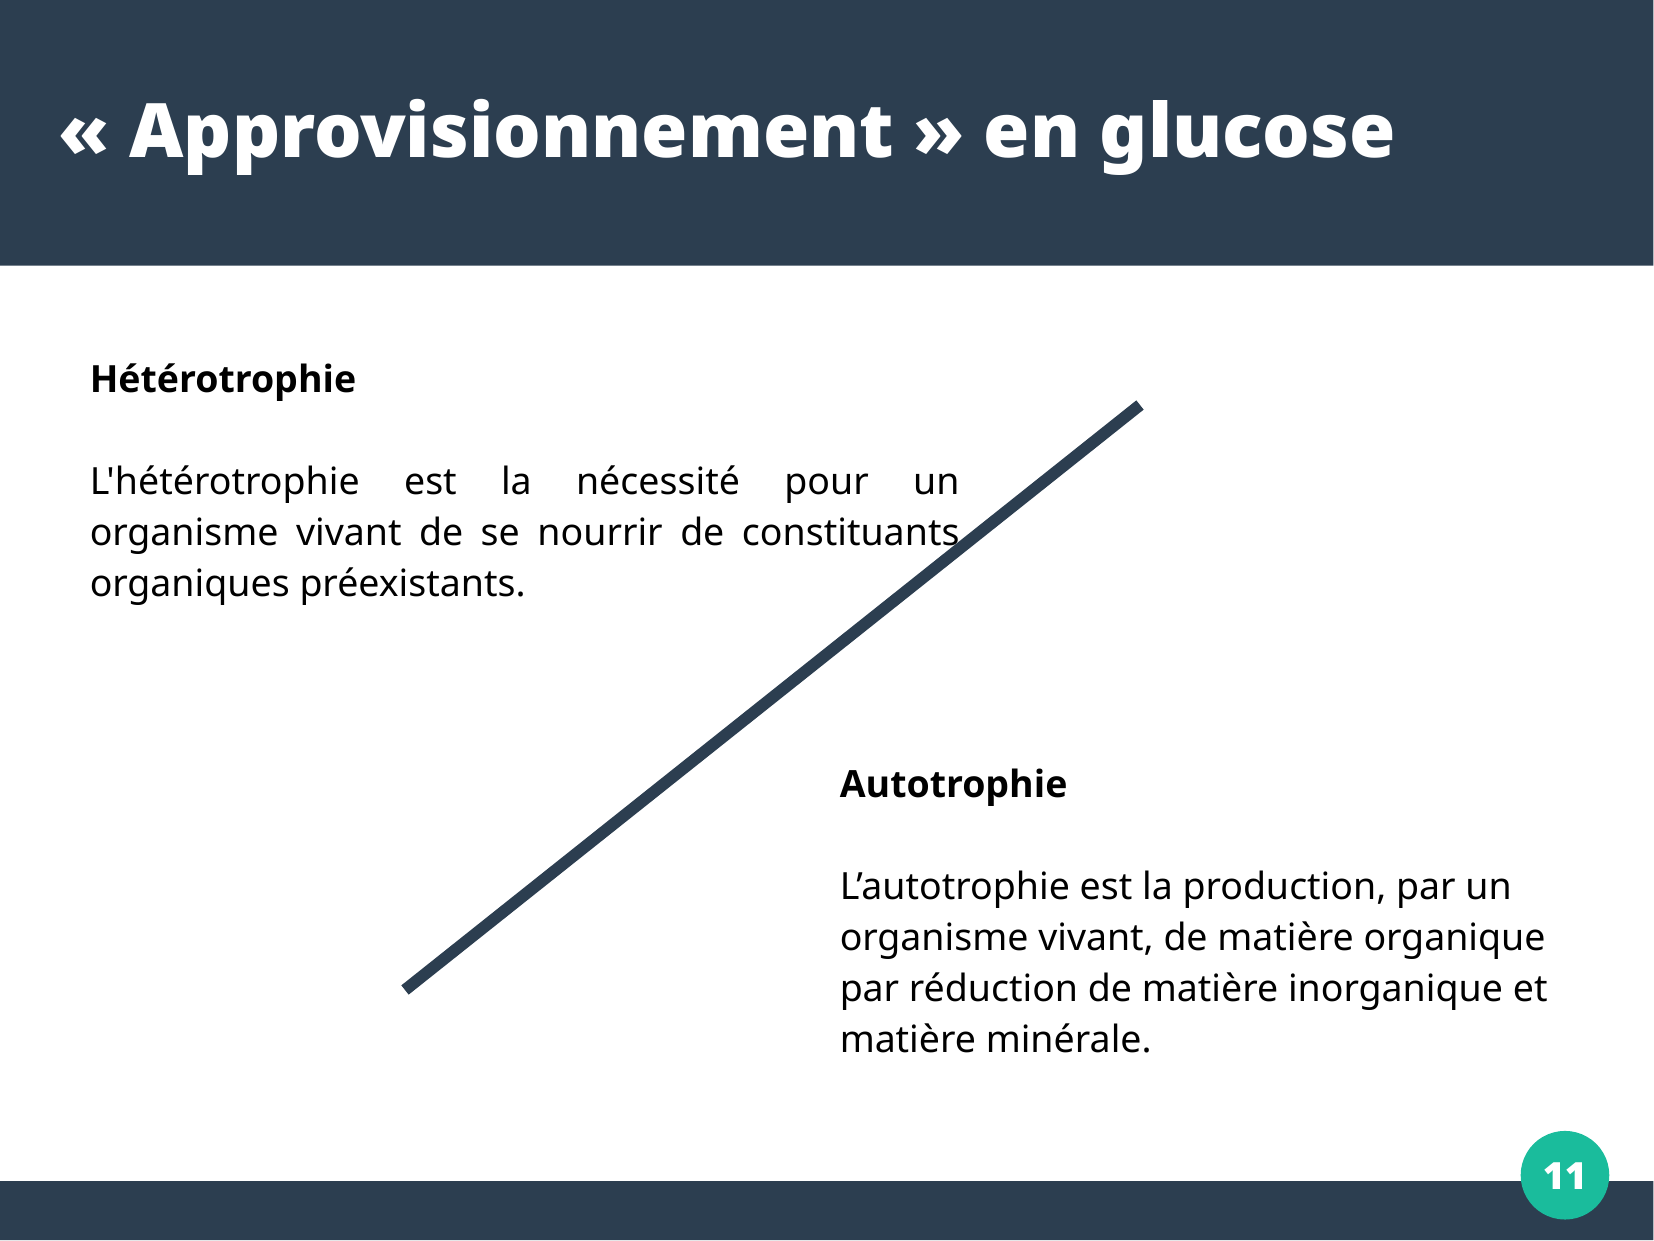

# « Approvisionnement » en glucose
Hétérotrophie
L'hétérotrophie est la nécessité pour un organisme vivant de se nourrir de constituants organiques préexistants.
Autotrophie
L’autotrophie est la production, par un organisme vivant, de matière organique par réduction de matière inorganique et matière minérale.
11